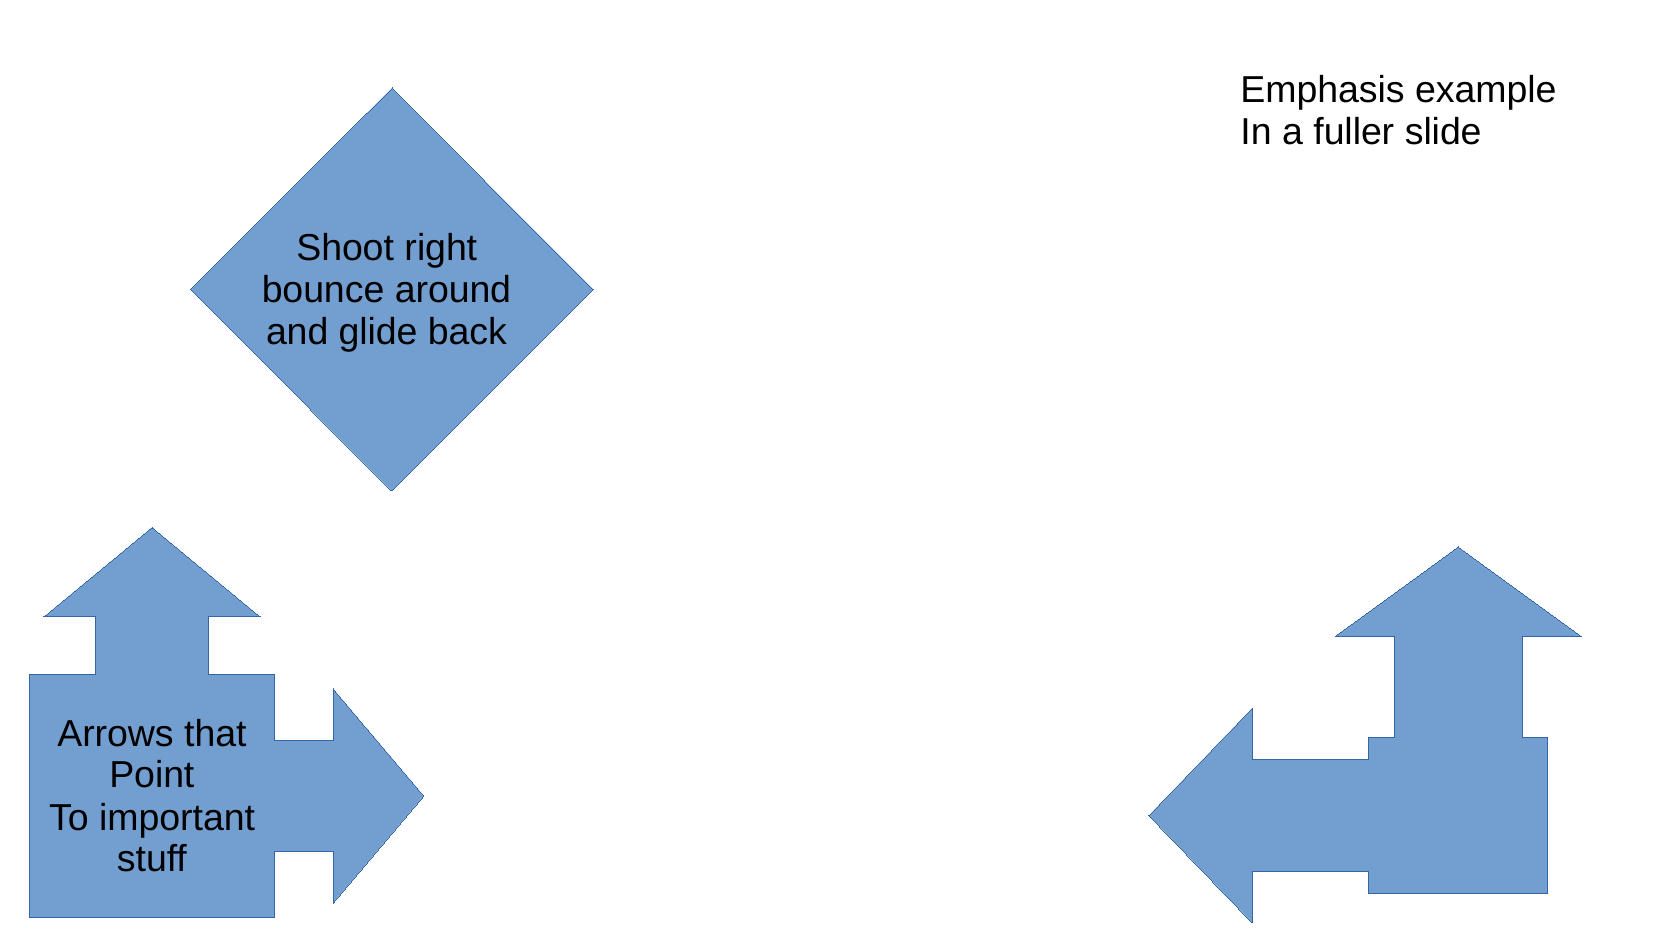

Emphasis example
In a fuller slide
Shoot right
bounce around
and glide back
Arrows that
Point
To important
stuff